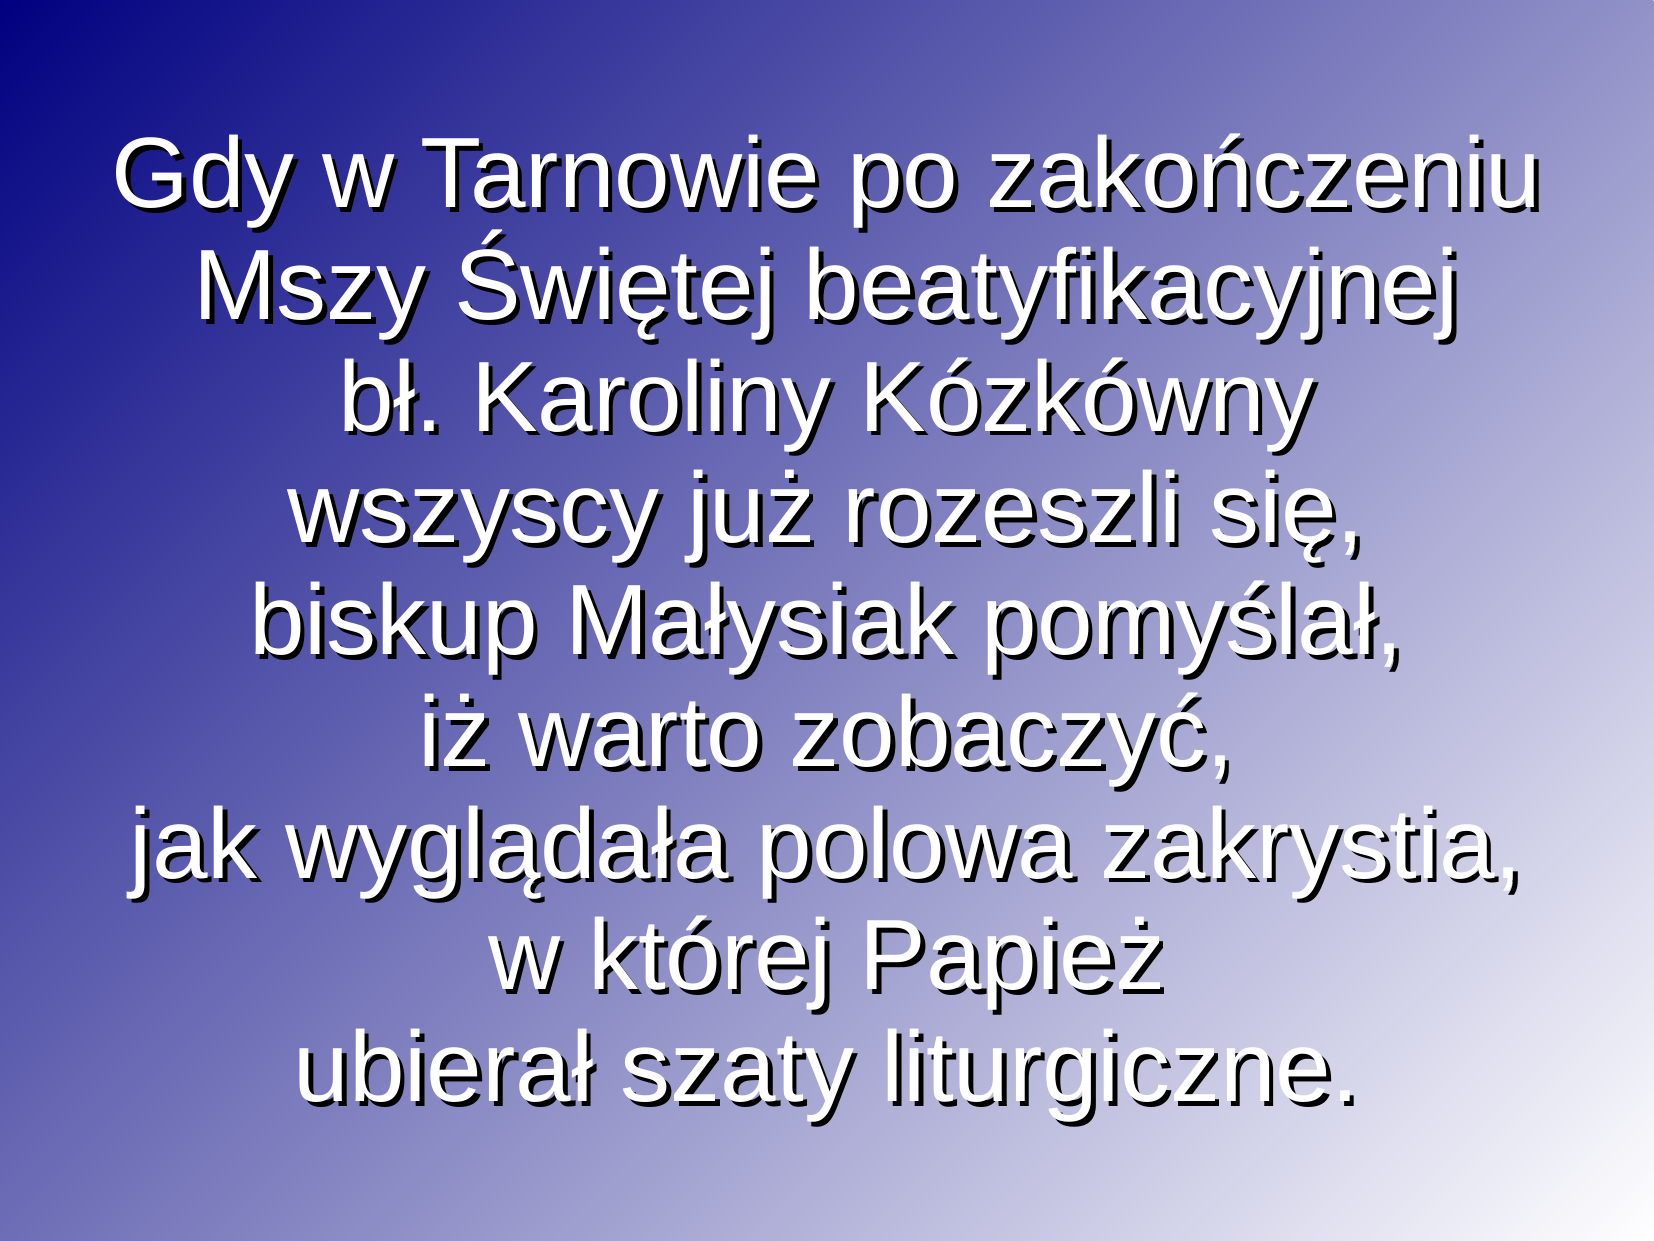

# Gdy w Tarnowie po zakończeniu
Mszy Świętej beatyfikacyjnej
bł. Karoliny Kózkówny
wszyscy już rozeszli się,
biskup Małysiak pomyślał,
iż warto zobaczyć,
jak wyglądała polowa zakrystia,
w której Papież
ubierał szaty liturgiczne.